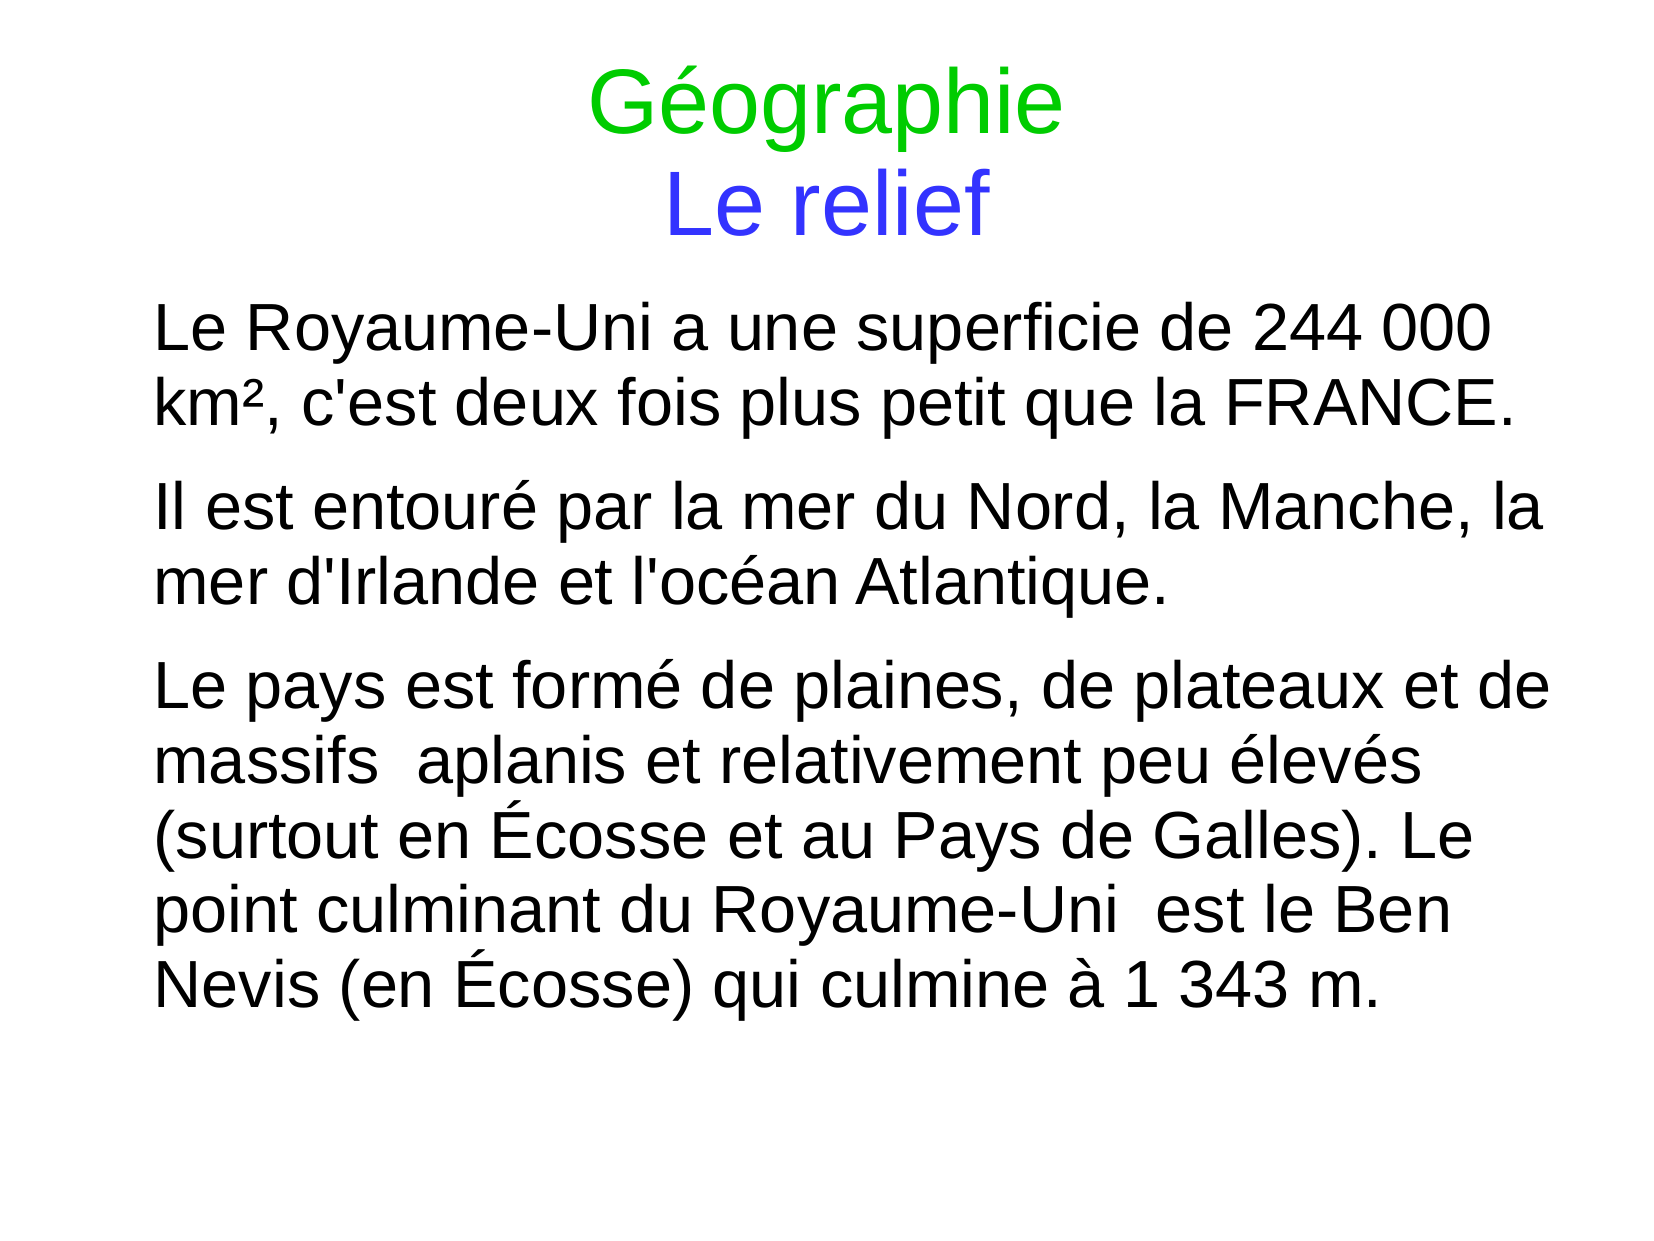

# Géographie Le relief
Le Royaume-Uni a une superficie de 244 000 km², c'est deux fois plus petit que la FRANCE.
Il est entouré par la mer du Nord, la Manche, la mer d'Irlande et l'océan Atlantique.
Le pays est formé de plaines, de plateaux et de massifs aplanis et relativement peu élevés (surtout en Écosse et au Pays de Galles). Le point culminant du Royaume-Uni est le Ben Nevis (en Écosse) qui culmine à 1 343 m.